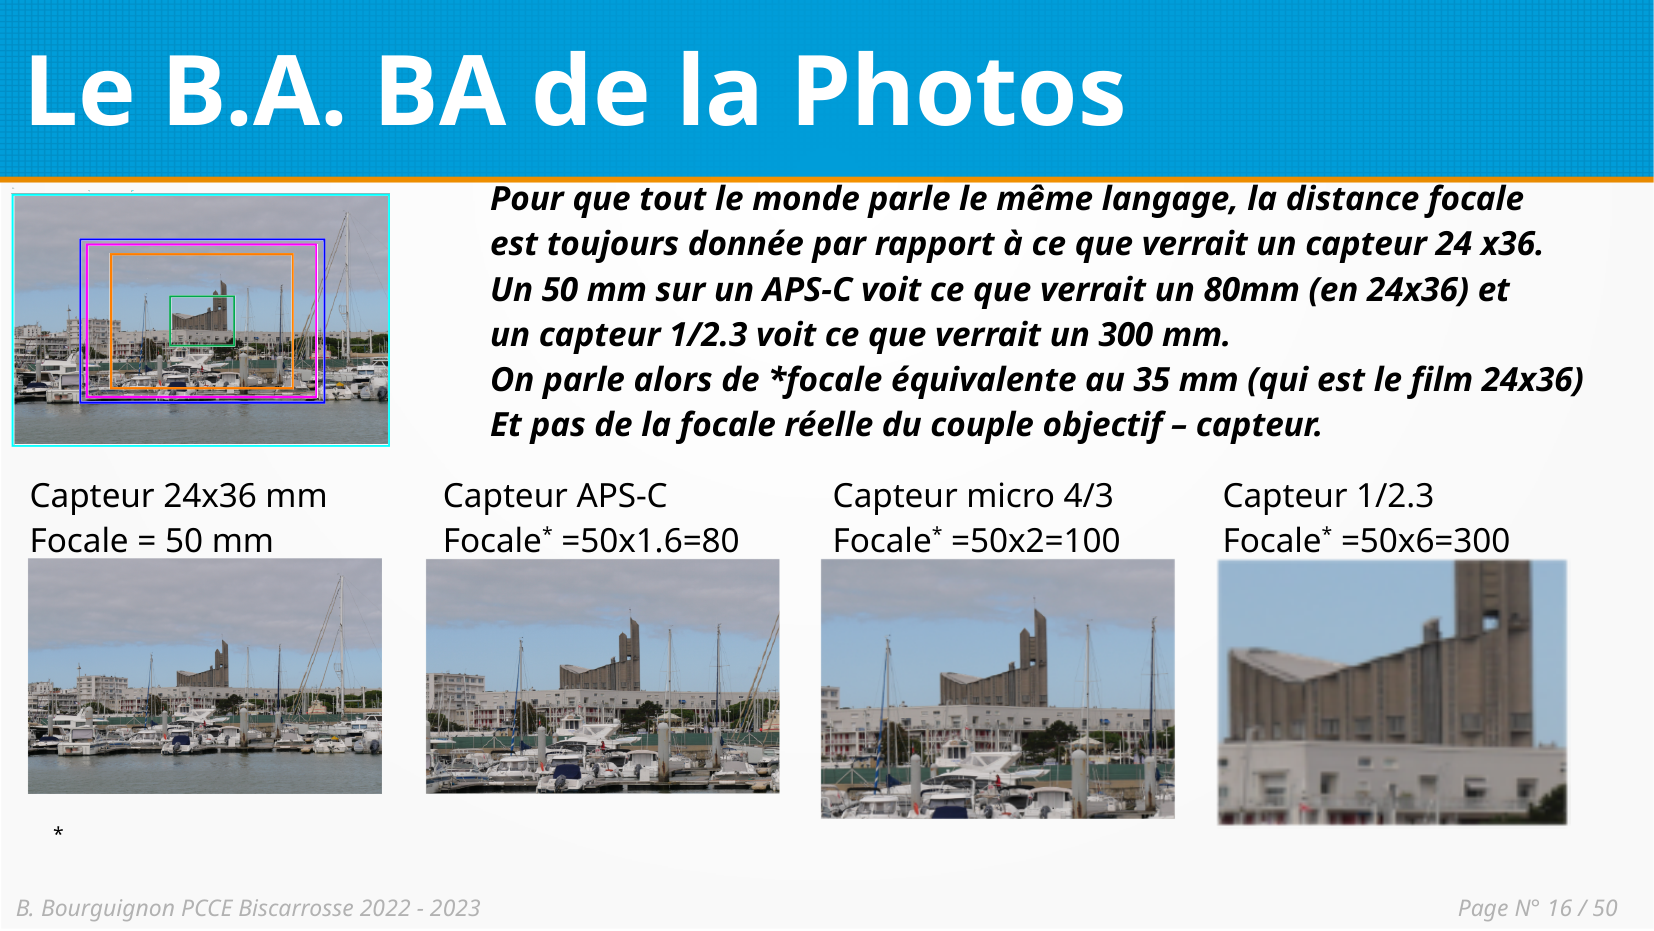

# Le B.A. BA de la Photos
Pour que tout le monde parle le même langage, la distance focale
est toujours donnée par rapport à ce que verrait un capteur 24 x36.
Un 50 mm sur un APS-C voit ce que verrait un 80mm (en 24x36) et
un capteur 1/2.3 voit ce que verrait un 300 mm.
On parle alors de *focale équivalente au 35 mm (qui est le film 24x36)
Et pas de la focale réelle du couple objectif – capteur.
Capteur 24x36 mm
Focale = 50 mm
Capteur APS-C
Focale* =50x1.6=80 mm
Capteur micro 4/3
Focale* =50x2=100 mm
Capteur 1/2.3
Focale* =50x6=300 mm
*